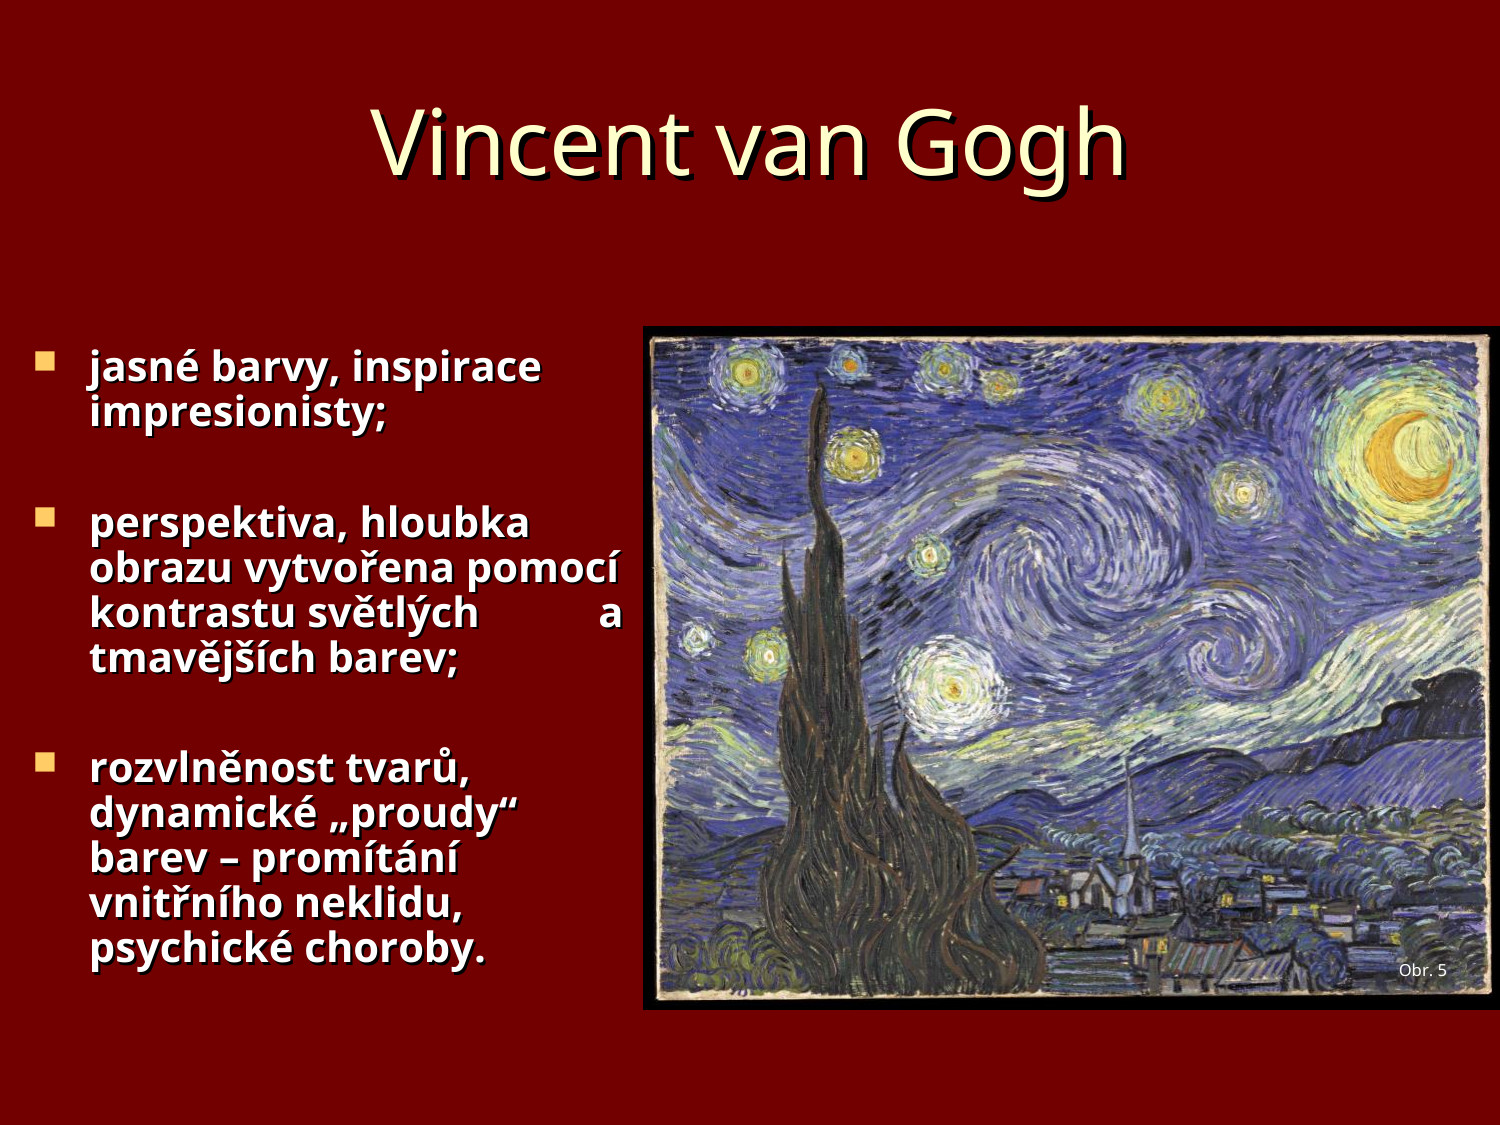

# Vincent van Gogh
jasné barvy, inspirace impresionisty;
perspektiva, hloubka obrazu vytvořena pomocí kontrastu světlých a tmavějších barev;
rozvlněnost tvarů, dynamické „proudy“ barev – promítání vnitřního neklidu, psychické choroby.
Obr. 5